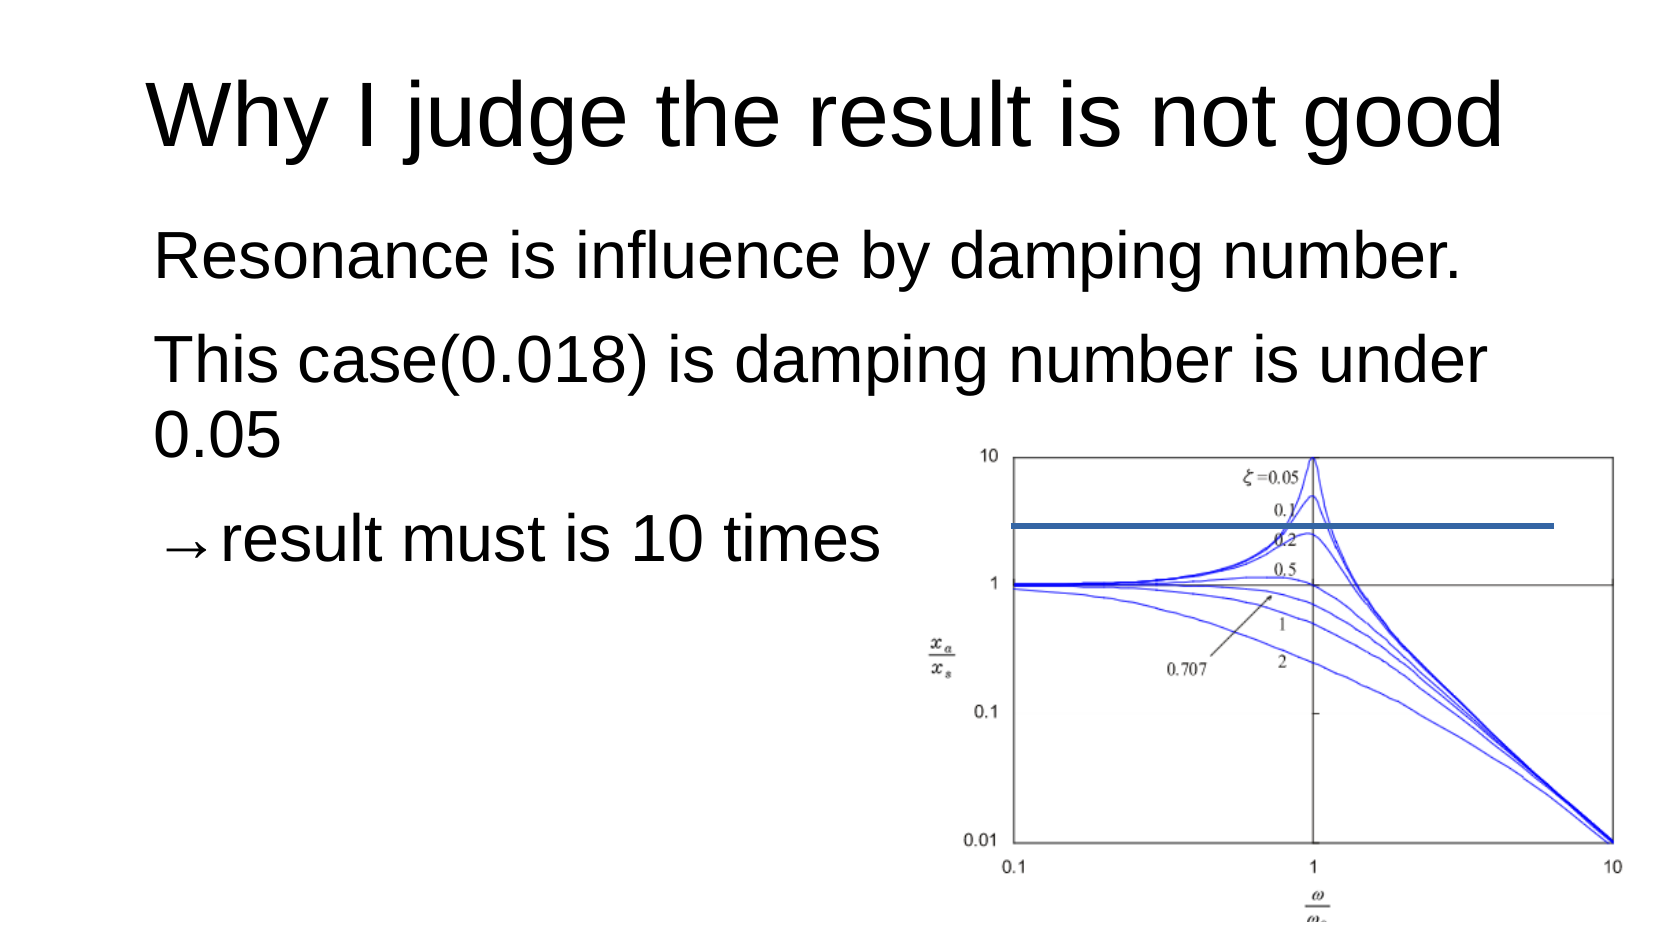

# Why I judge the result is not good
Resonance is influence by damping number.
This case(0.018) is damping number is under 0.05
→result must is 10 times